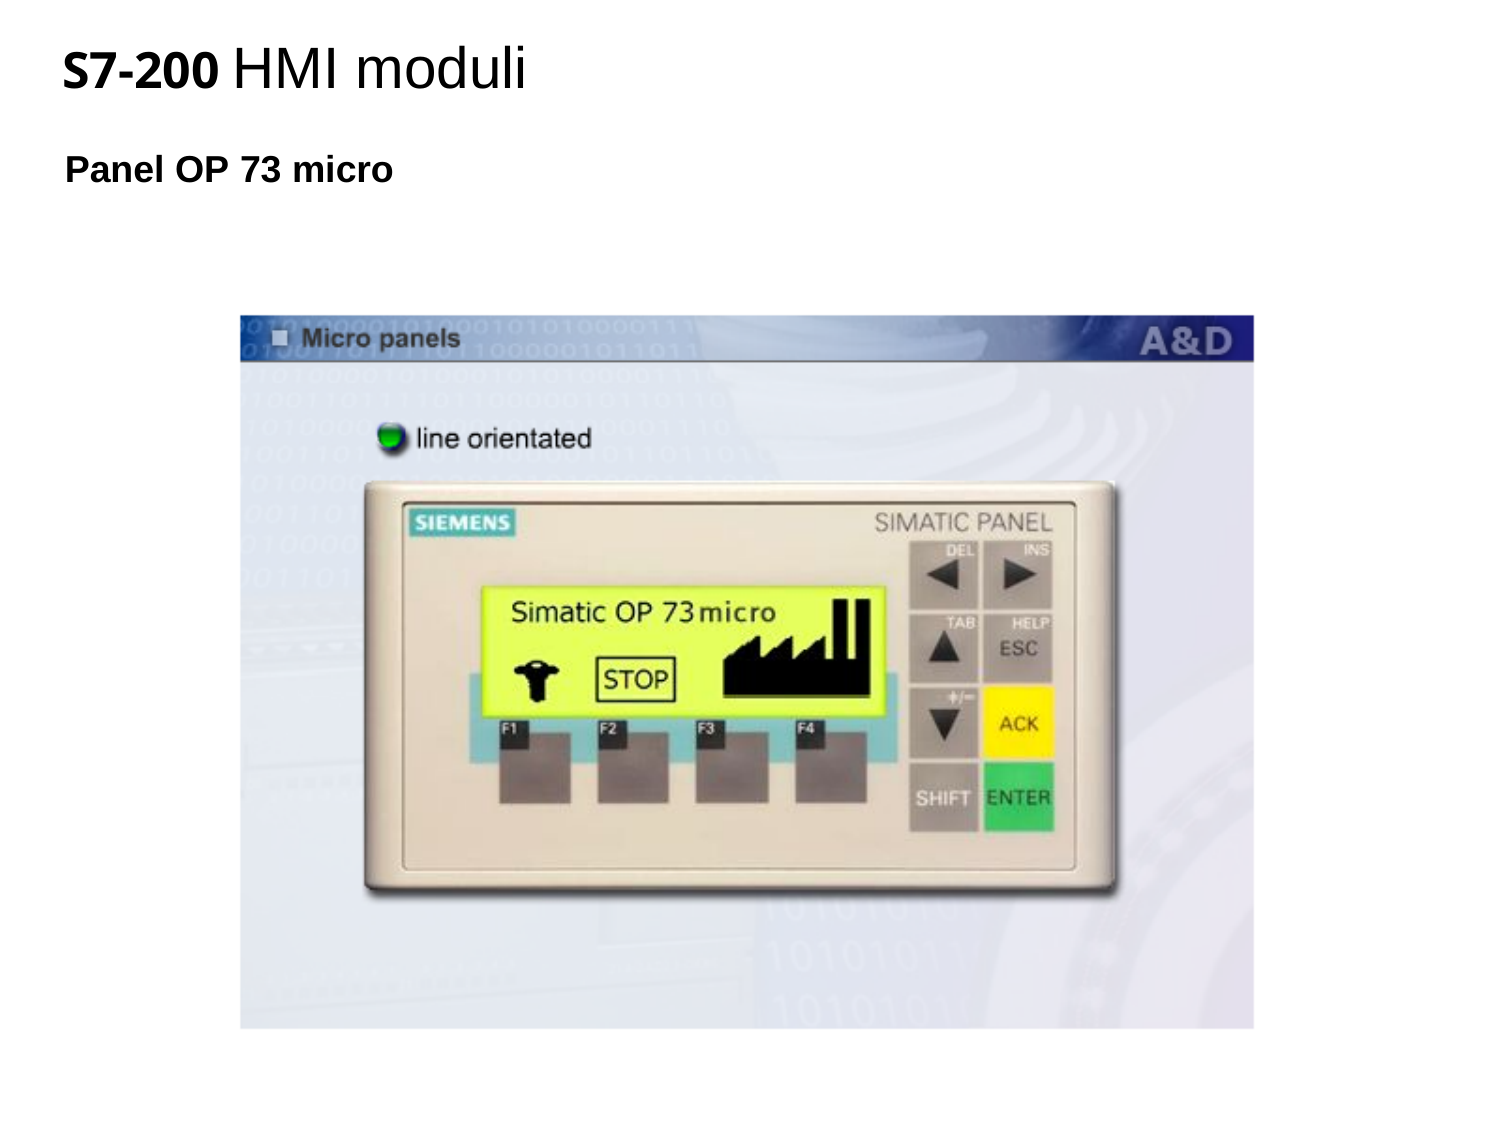

S7-200 HMI moduli
Panel OP 73 micro